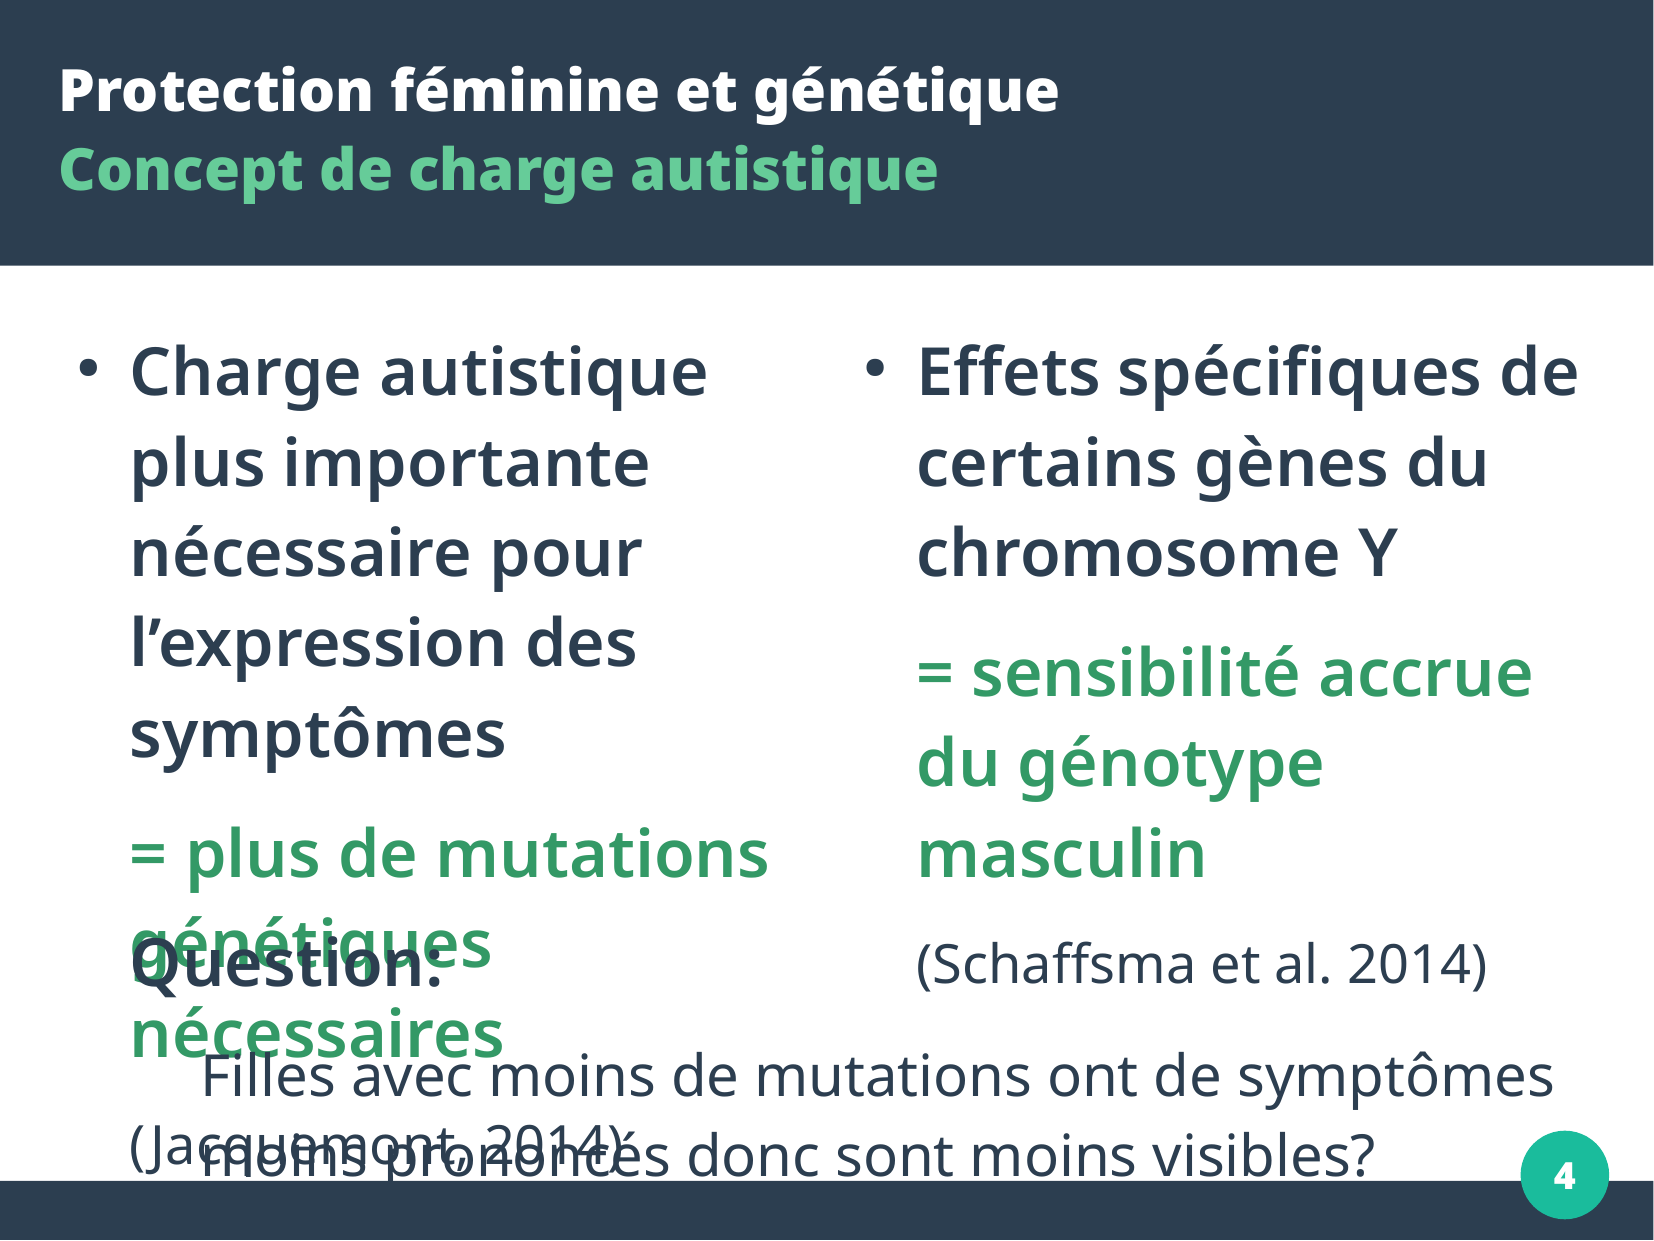

# Protection féminine et génétique Concept de charge autistique
Charge autistique plus importante nécessaire pour l’expression des symptômes
= plus de mutations génétiques nécessaires
(Jacquemont, 2014)
Effets spécifiques de certains gènes du chromosome Y
= sensibilité accrue du génotype masculin
(Schaffsma et al. 2014)
Question:
Filles avec moins de mutations ont de symptômes moins prononcés donc sont moins visibles?
4